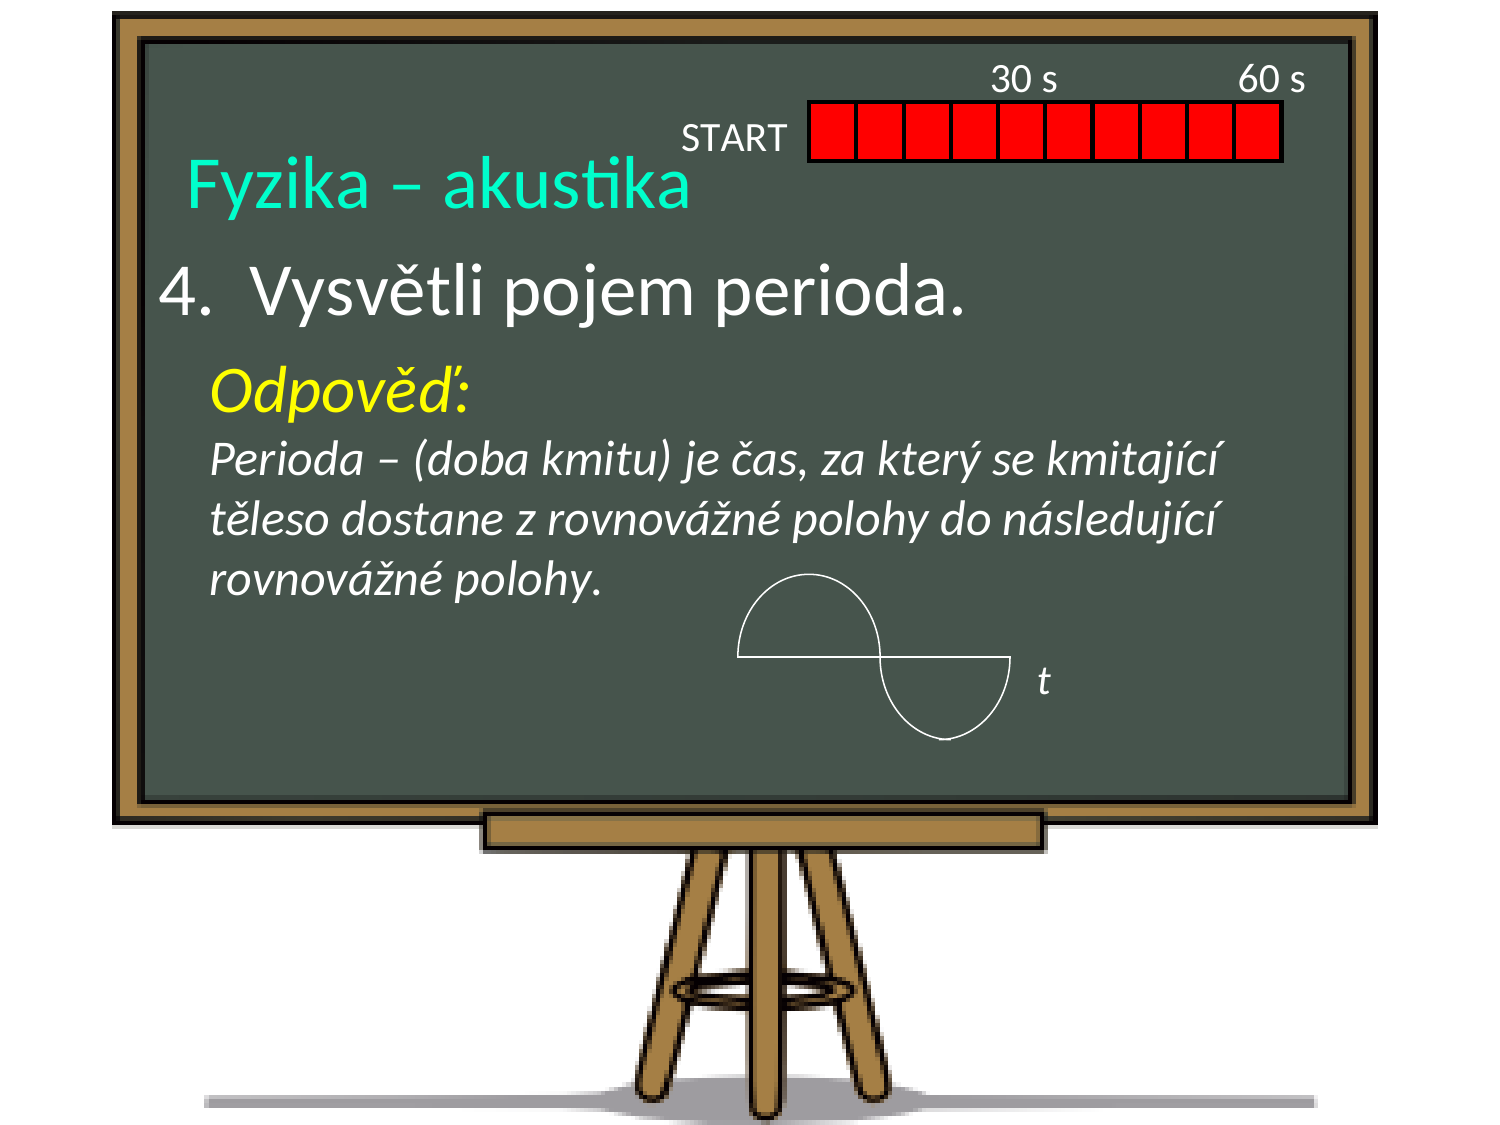

30 s
60 s
START
Fyzika – akustika
4. Vysvětli pojem perioda.
Odpověď:
Perioda – (doba kmitu) je čas, za který se kmitající
těleso dostane z rovnovážné polohy do následující rovnovážné polohy.
t